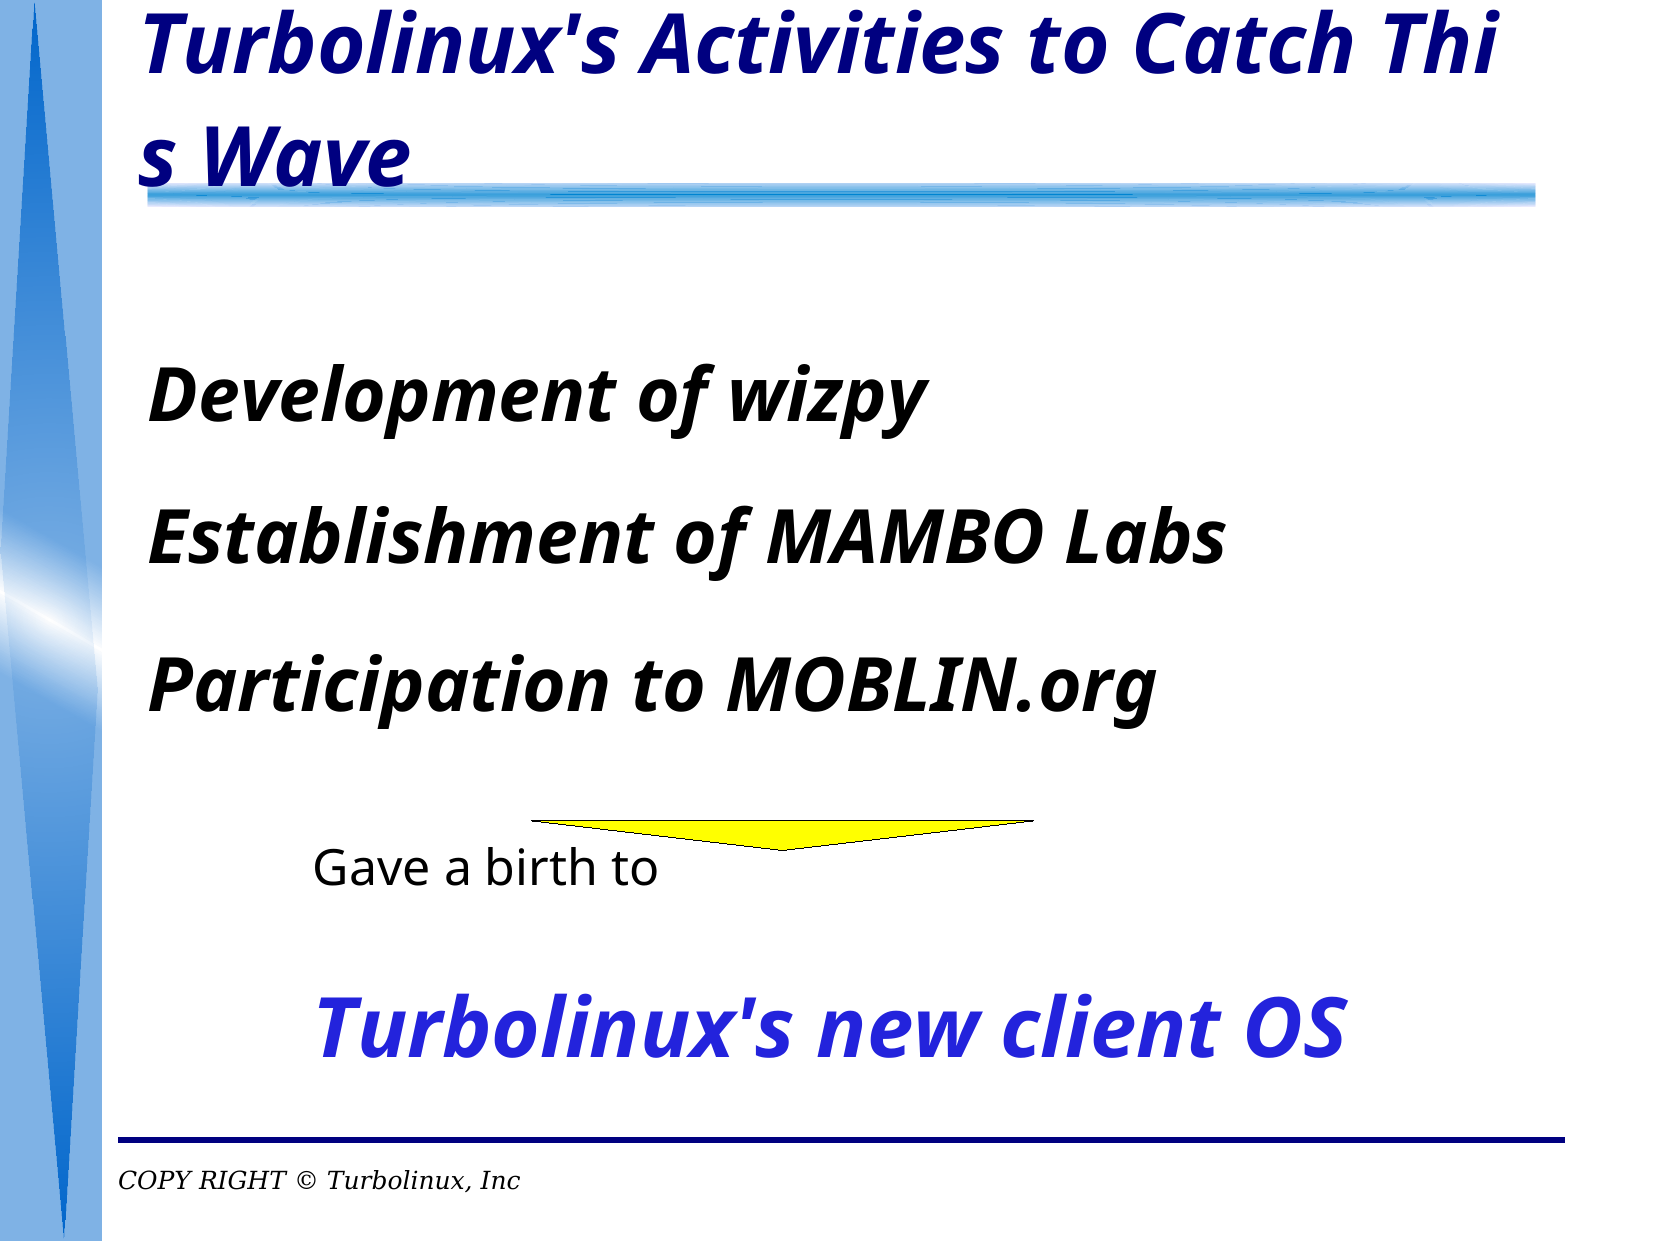

# Turbolinux's Activities to Catch This Wave
Development of wizpy
Establishment of MAMBO Labs
Participation to MOBLIN.org
Gave a birth to
Turbolinux's new client OS